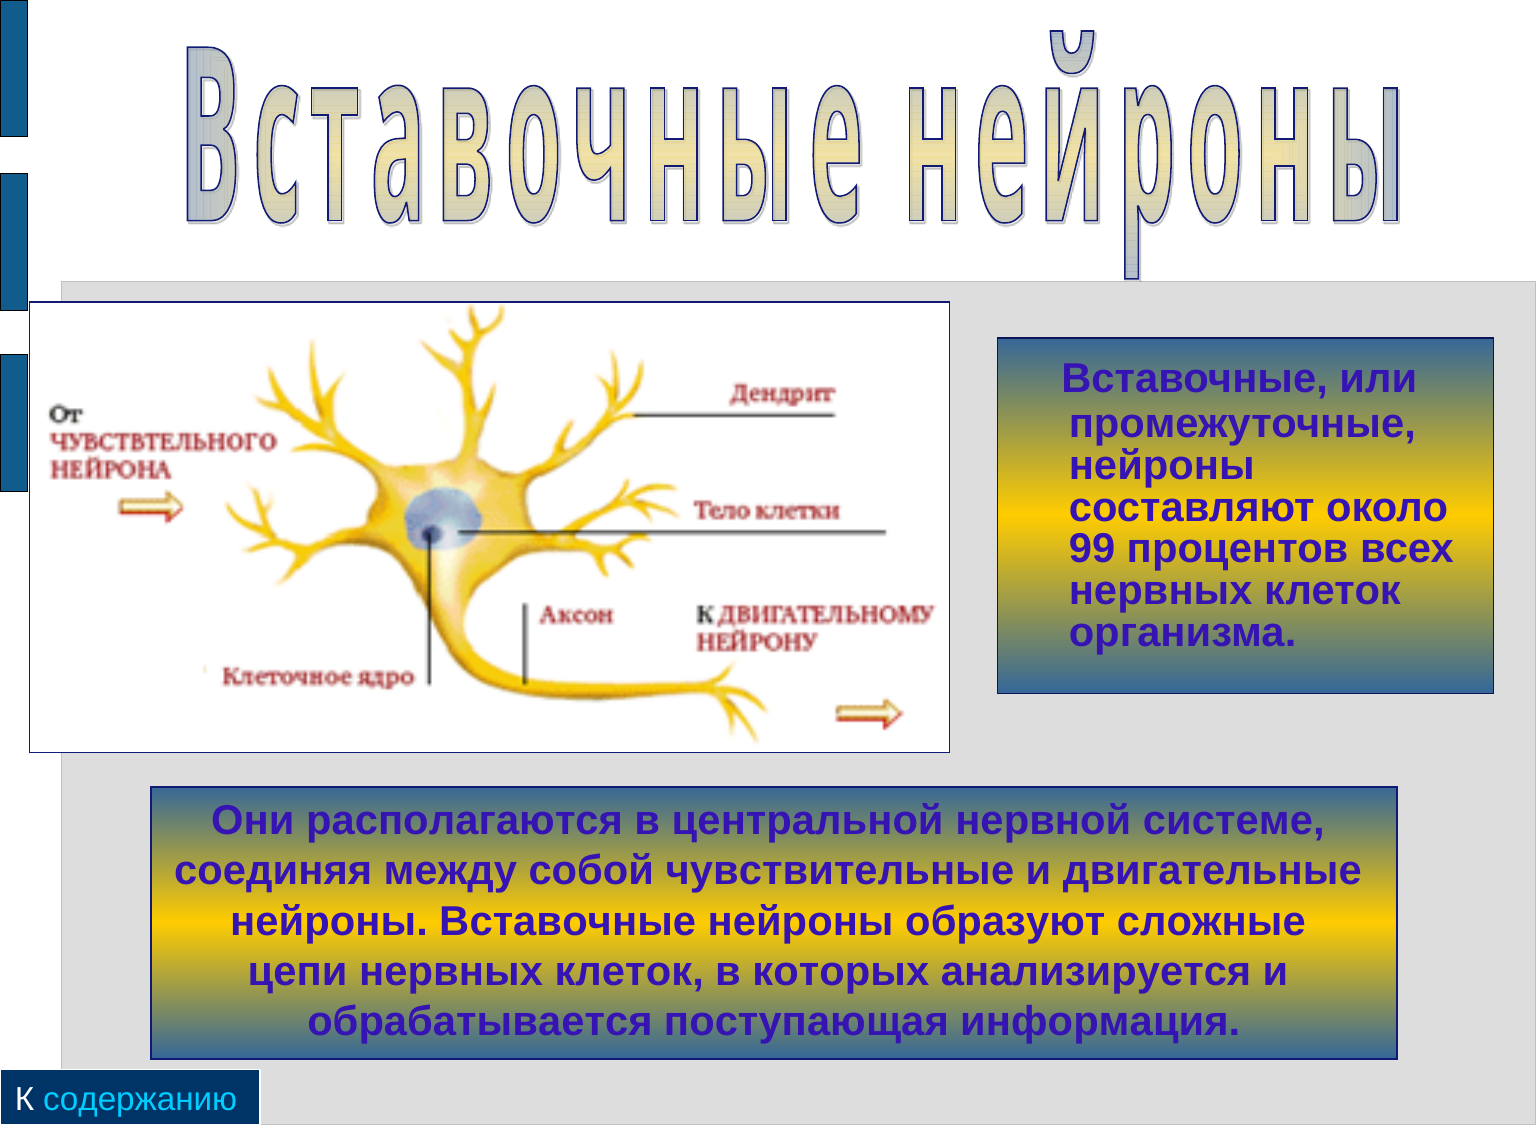

Вставочные нейроны
# Вставочные, или промежуточные, нейроны составляют около 99 процентов всех нервных клеток организма.
Они располагаются в центральной нервной системе,
соединяя между собой чувствительные и двигательные
нейроны. Вставочные нейроны образуют сложные
цепи нервных клеток, в которых анализируется и
обрабатывается поступающая информация.
К содержанию